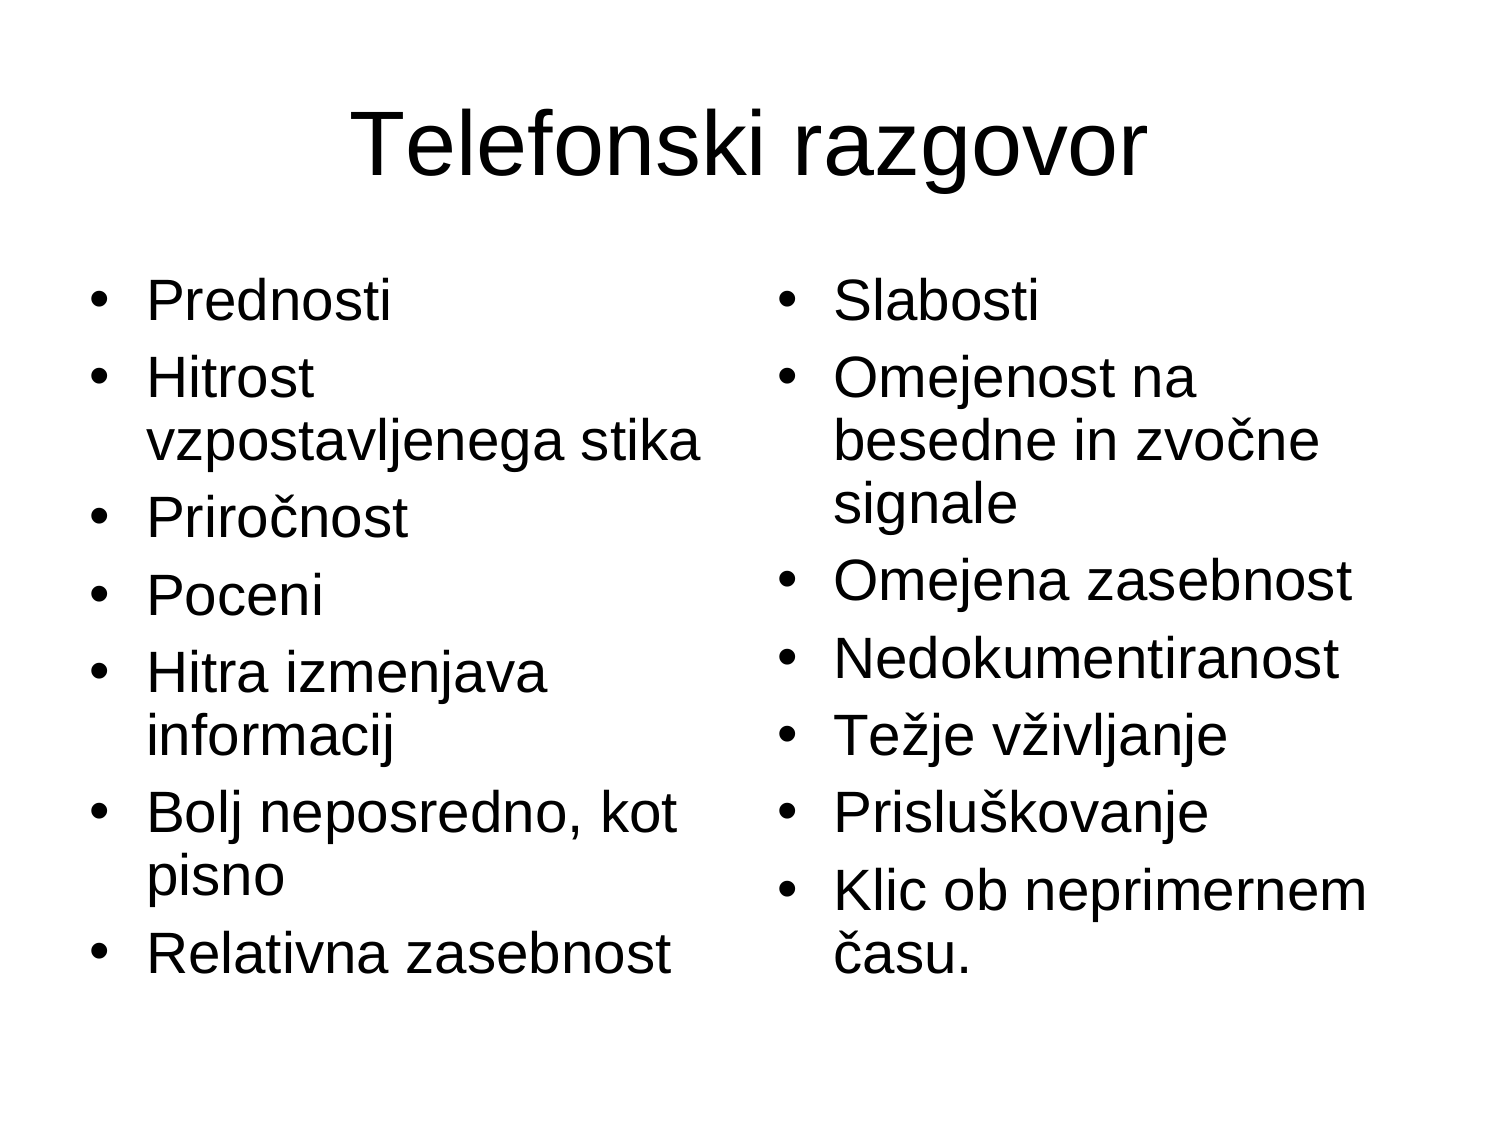

# Telefonski razgovor
Prednosti
Hitrost vzpostavljenega stika
Priročnost
Poceni
Hitra izmenjava informacij
Bolj neposredno, kot pisno
Relativna zasebnost
Slabosti
Omejenost na besedne in zvočne signale
Omejena zasebnost
Nedokumentiranost
Težje vživljanje
Prisluškovanje
Klic ob neprimernem času.